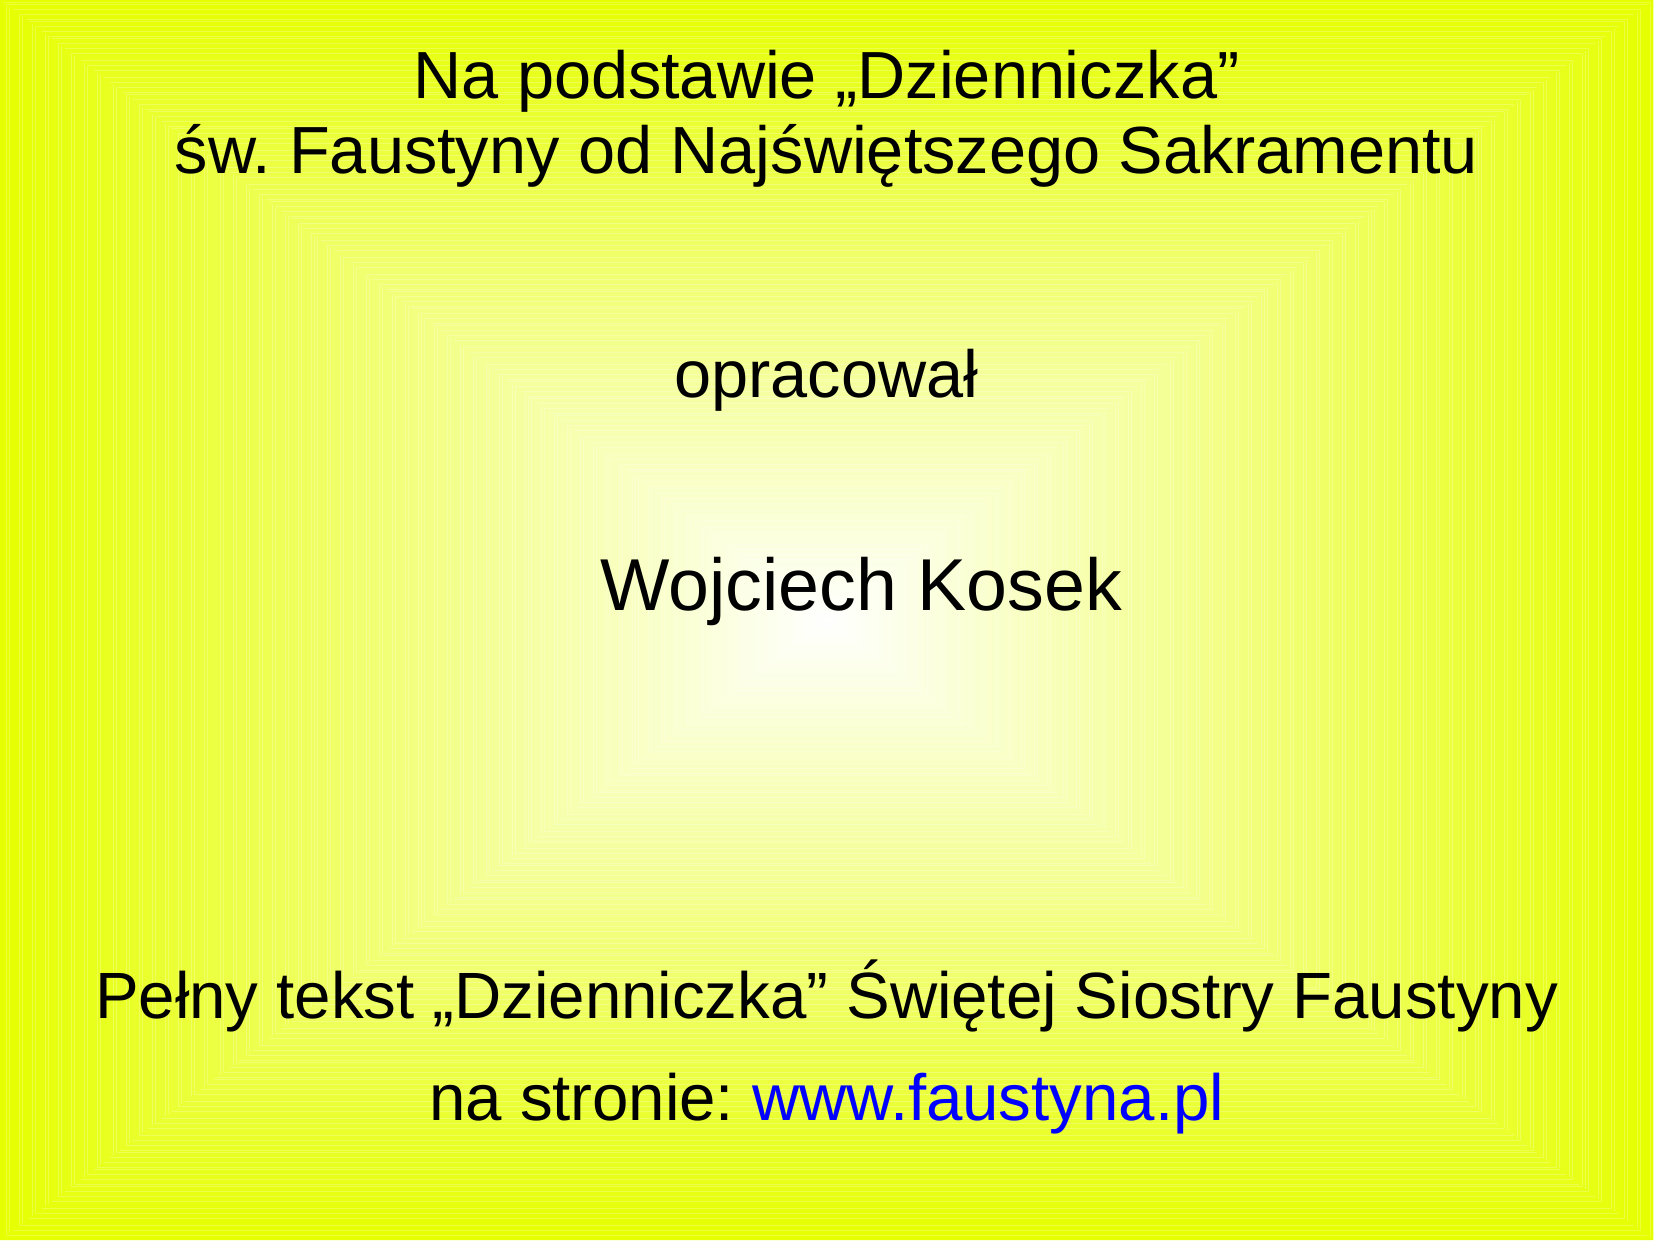

# Na podstawie „Dzienniczka” św. Faustyny od Najświętszego Sakramentu opracował
Wojciech Kosek
Pełny tekst „Dzienniczka” Świętej Siostry Faustyny
na stronie: www.faustyna.pl